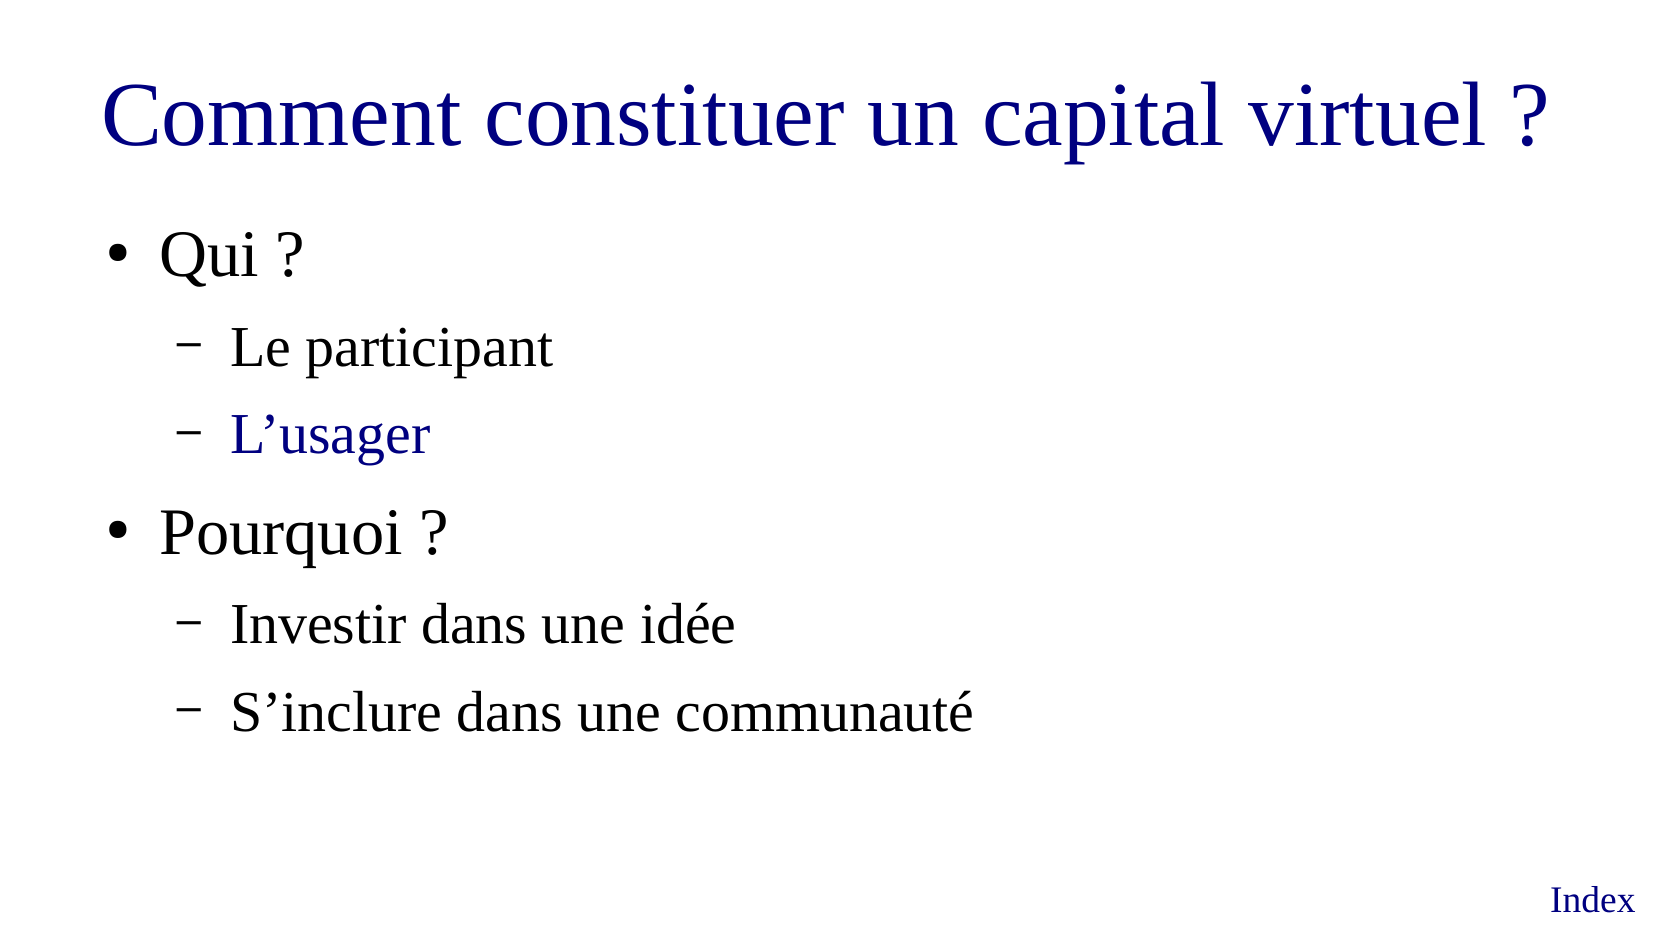

# Comment constituer un capital virtuel ?
Qui ?
Le participant
L’usager
Pourquoi ?
Investir dans une idée
S’inclure dans une communauté